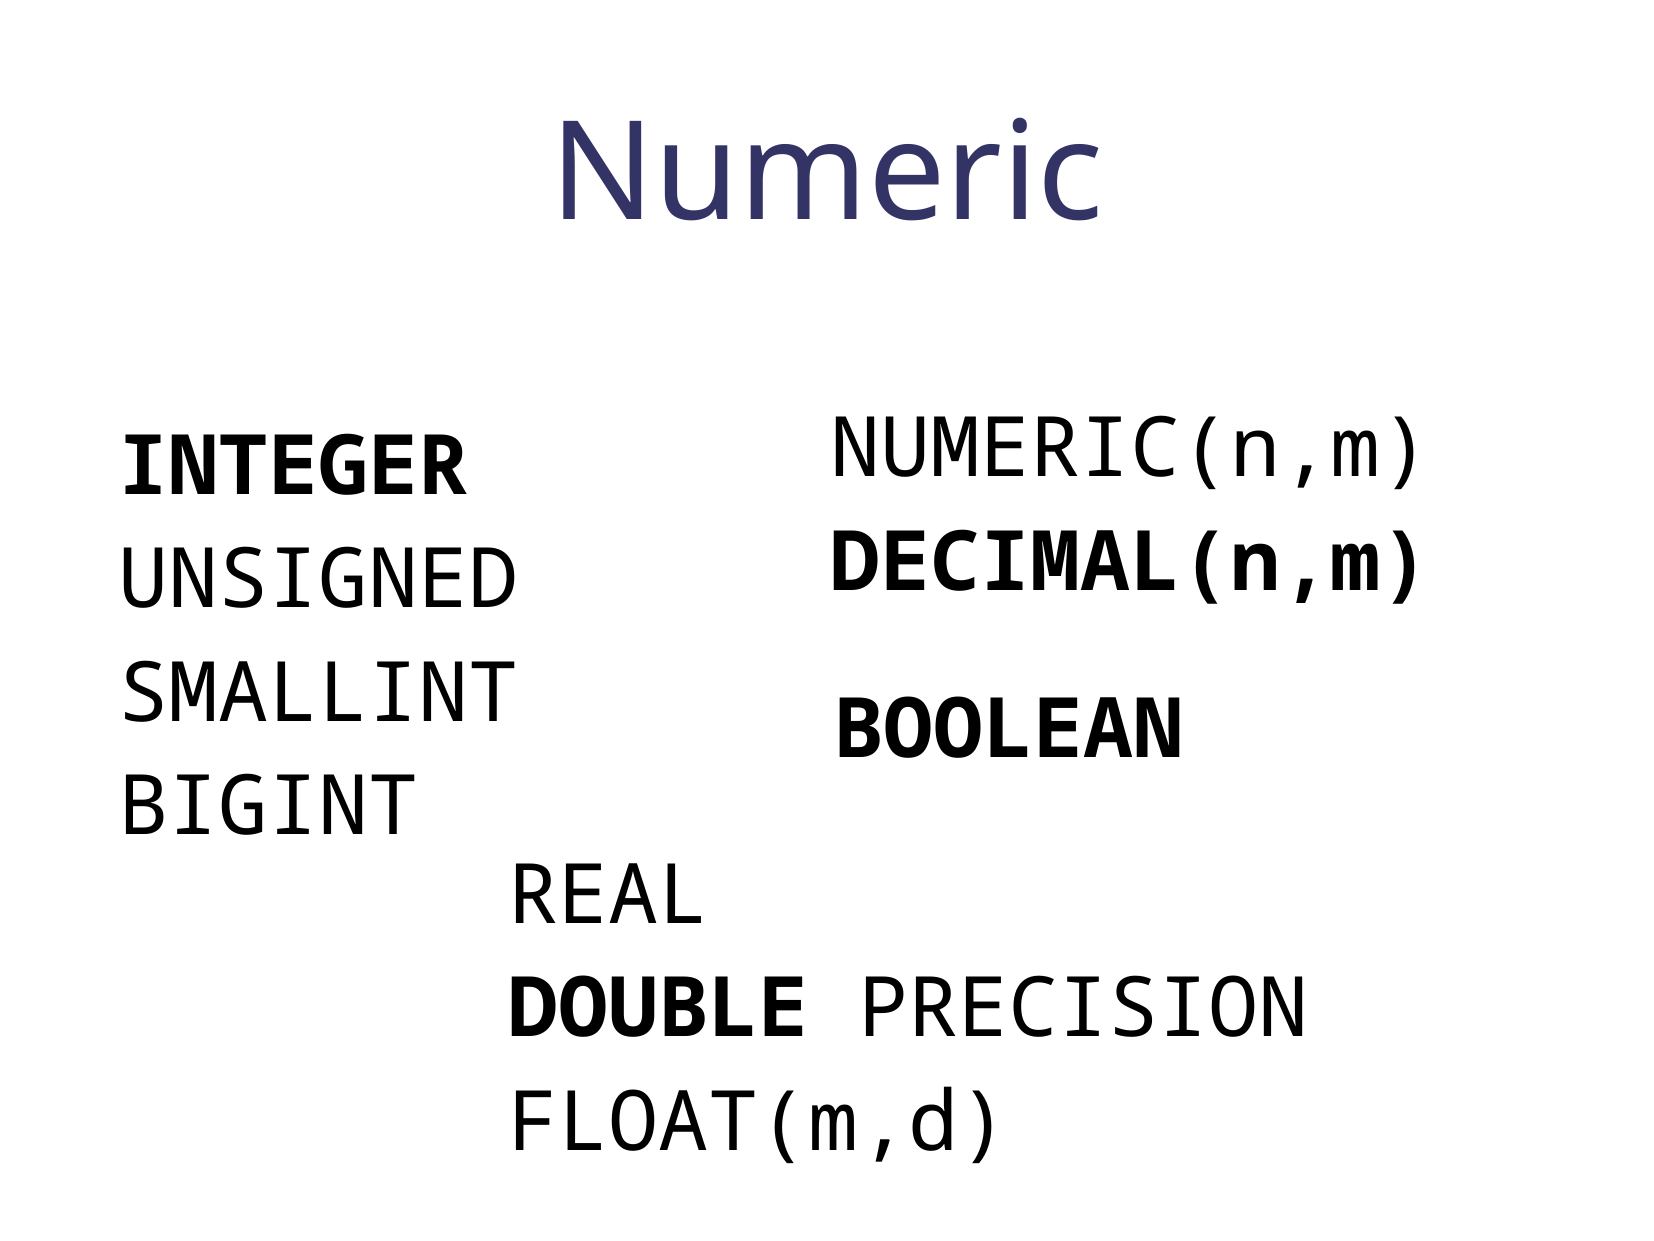

# Numeric
INTEGER
UNSIGNED
SMALLINT
BIGINT
NUMERIC(n,m)
DECIMAL(n,m)
BOOLEAN
REAL
DOUBLE PRECISION
FLOAT(m,d)